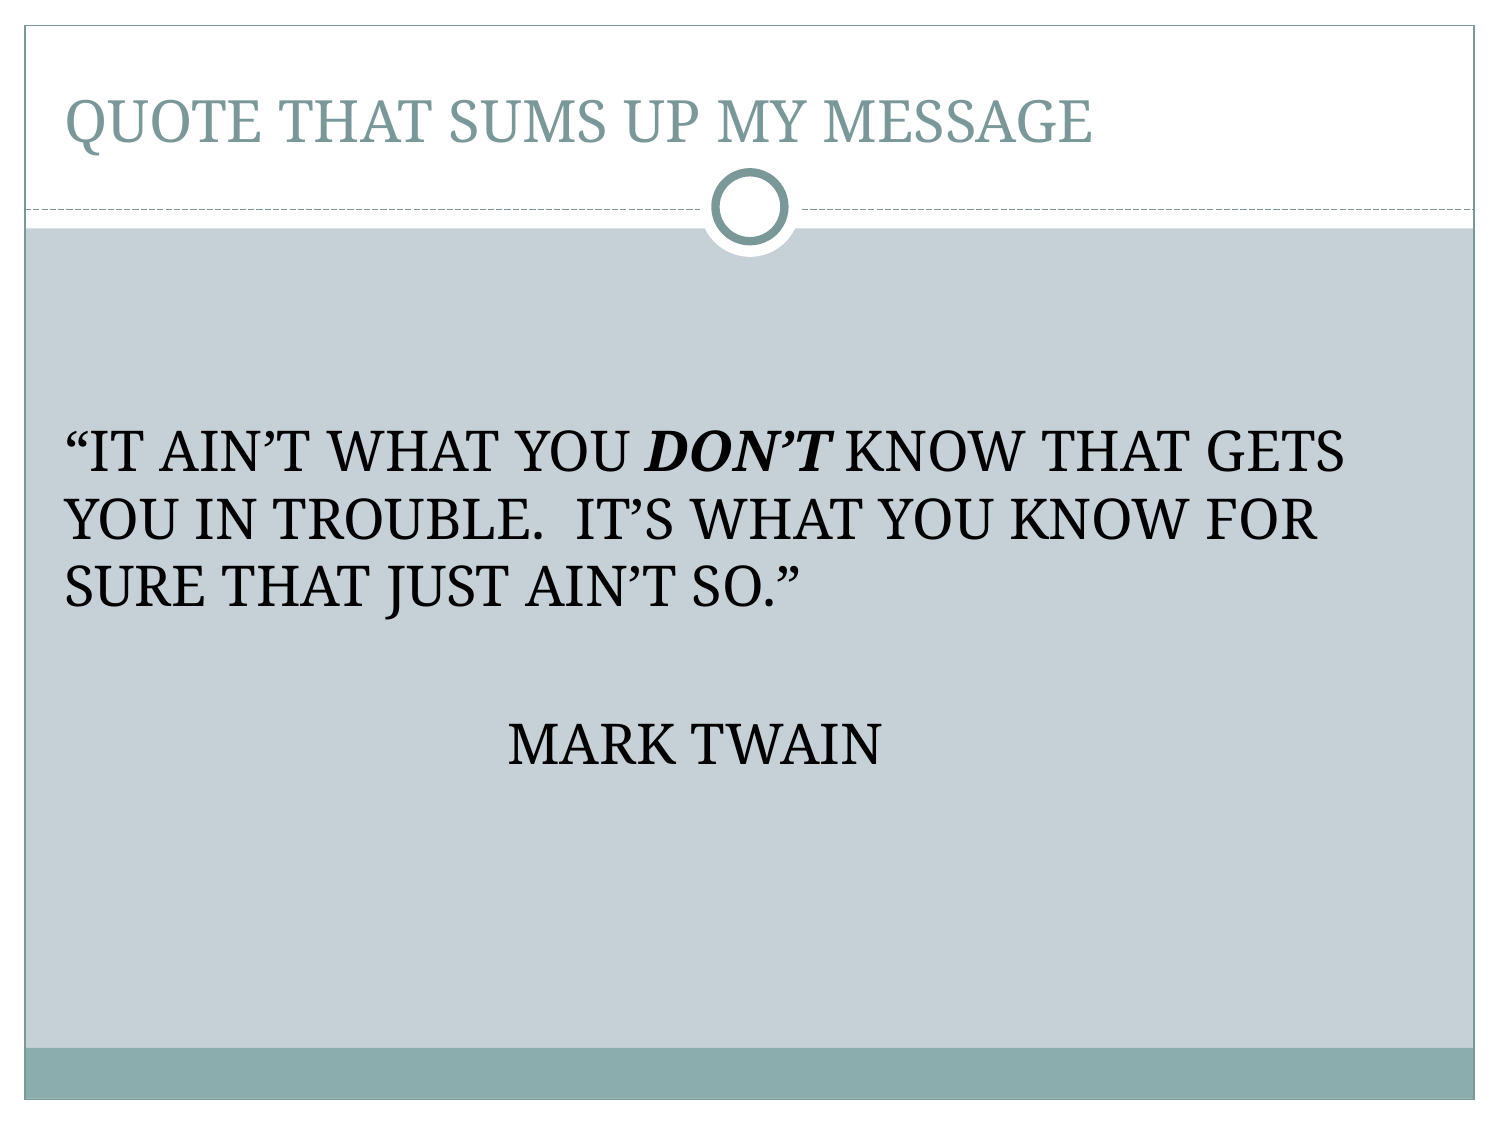

# QUOTE THAT SUMS UP MY MESSAGE
“IT AIN’T WHAT YOU DON’T KNOW THAT GETS YOU IN TROUBLE. IT’S WHAT YOU KNOW FOR SURE THAT JUST AIN’T SO.”
						MARK TWAIN